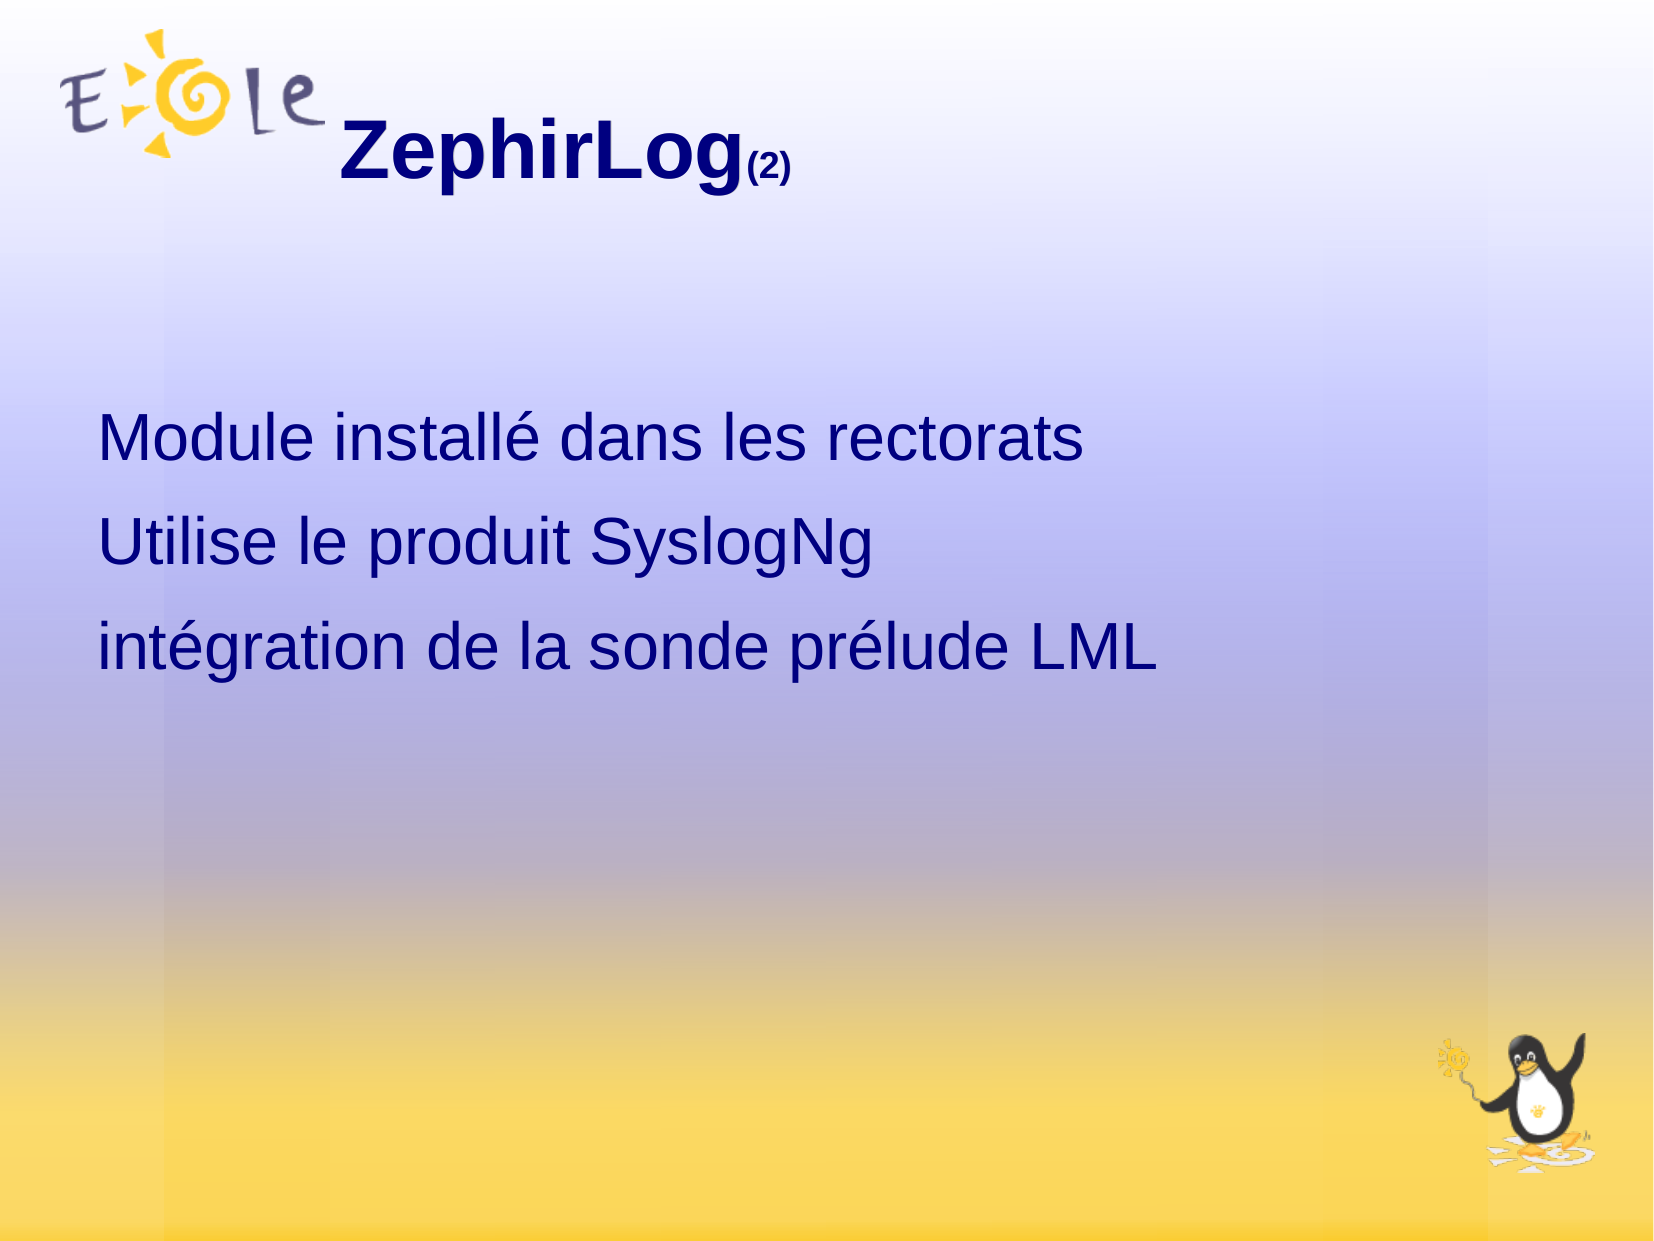

ZephirLog(2)
 Module installé dans les rectorats
 Utilise le produit SyslogNg
 intégration de la sonde prélude LML